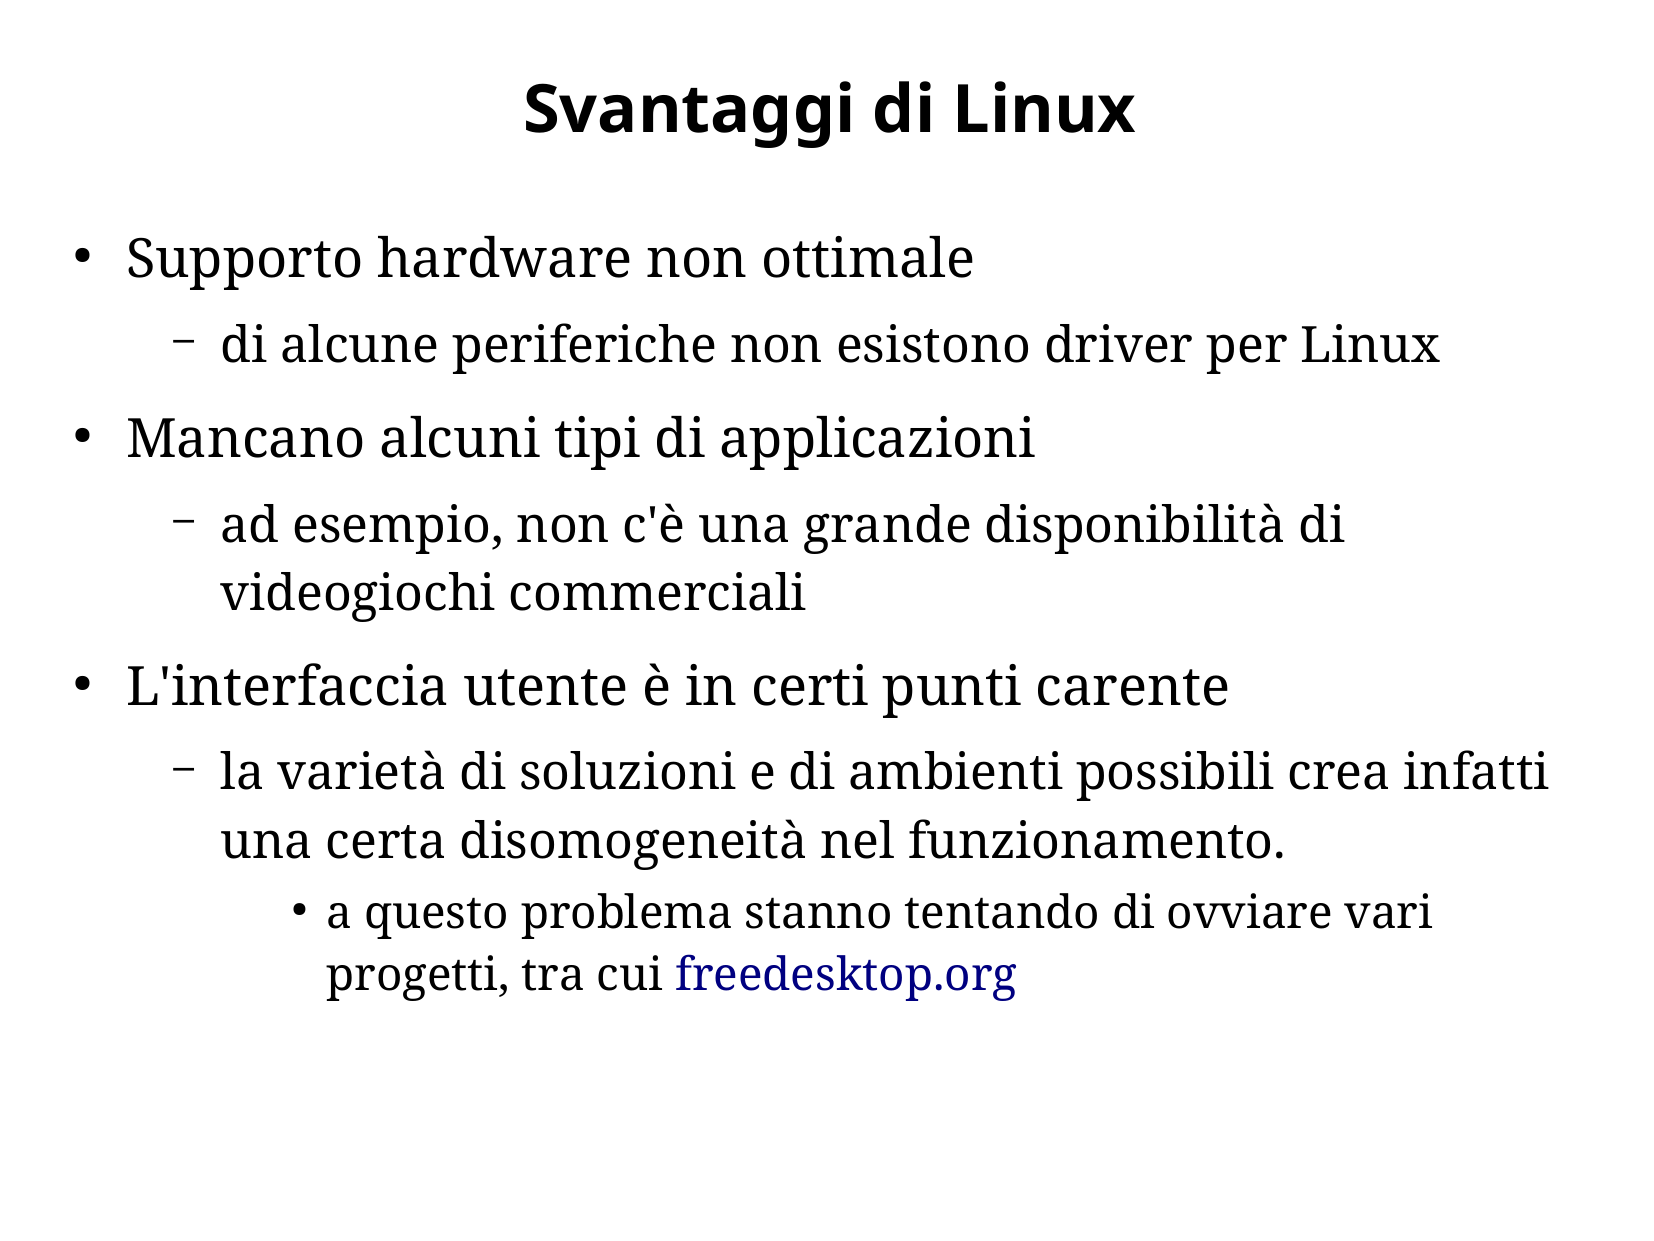

# Svantaggi di Linux
Supporto hardware non ottimale
di alcune periferiche non esistono driver per Linux
Mancano alcuni tipi di applicazioni
ad esempio, non c'è una grande disponibilità di videogiochi commerciali
L'interfaccia utente è in certi punti carente
la varietà di soluzioni e di ambienti possibili crea infatti una certa disomogeneità nel funzionamento.
a questo problema stanno tentando di ovviare vari progetti, tra cui freedesktop.org